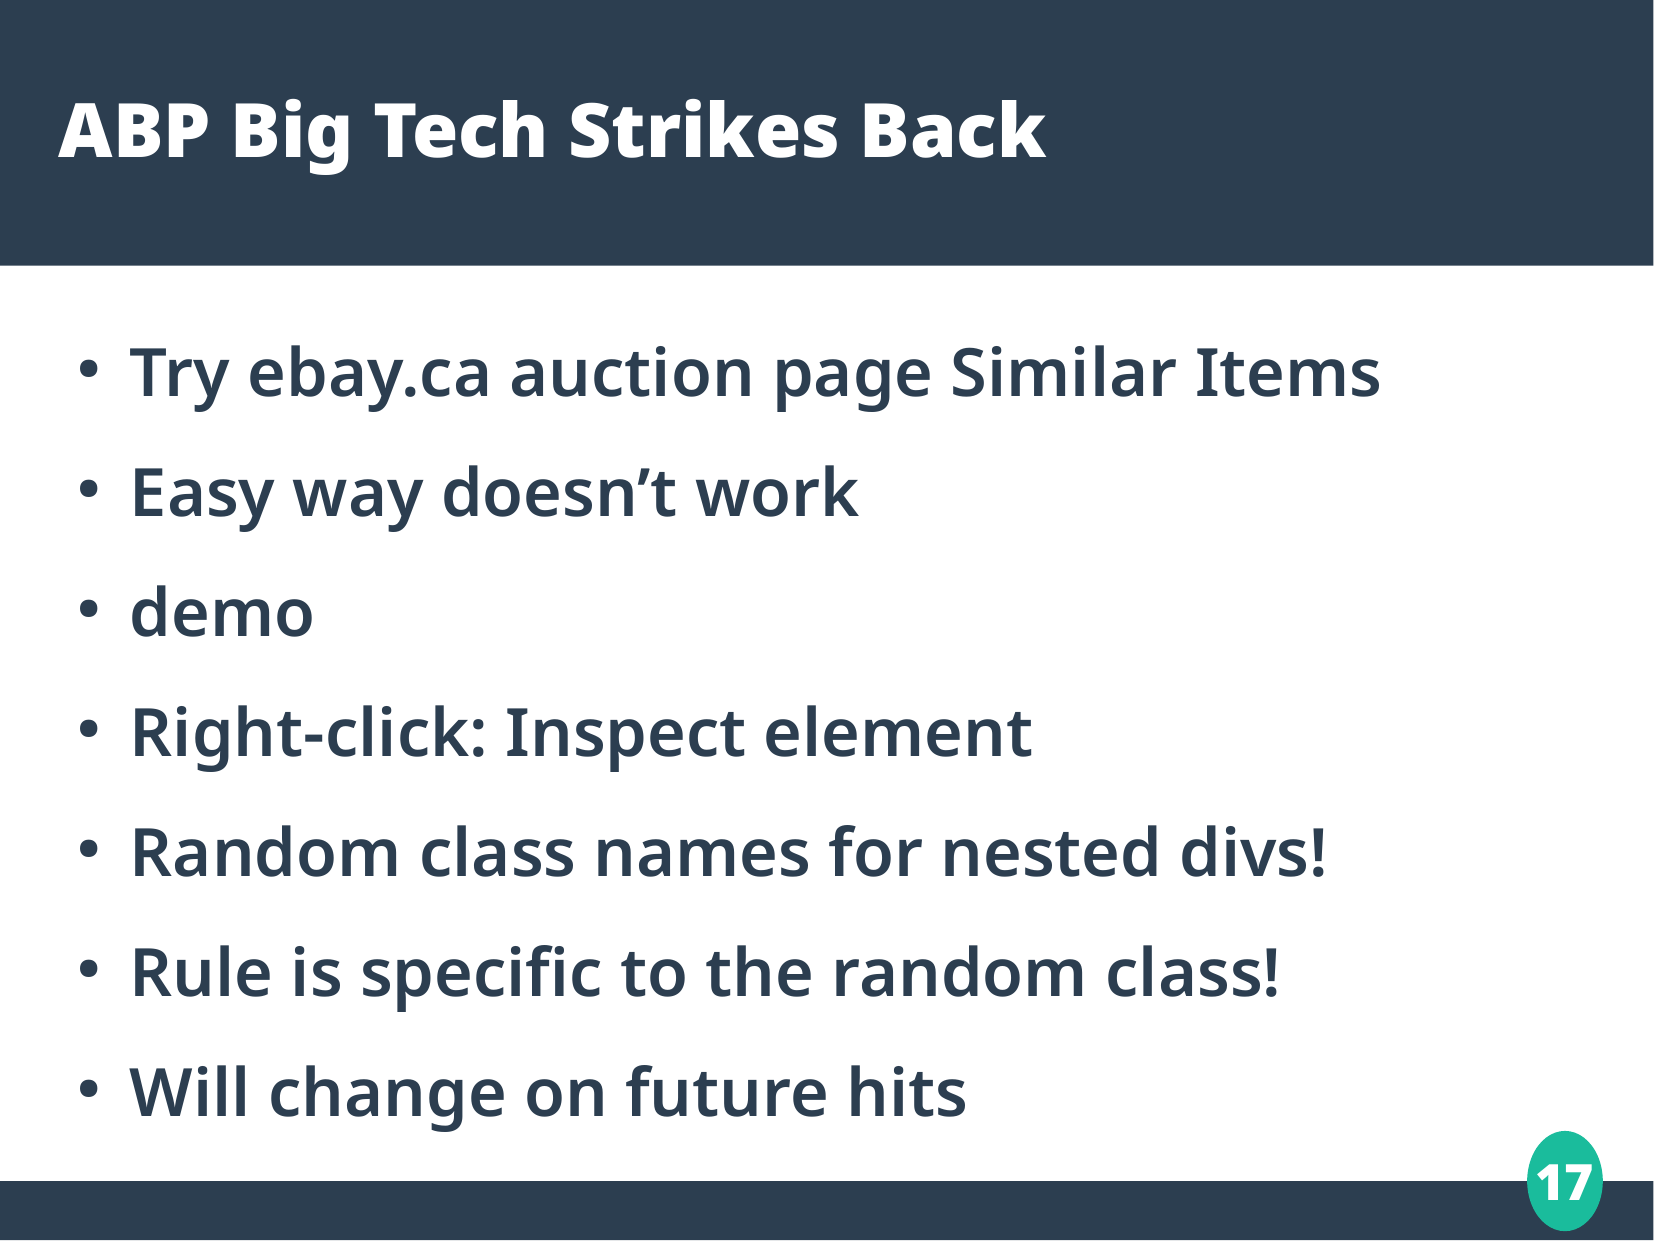

# ABP Big Tech Strikes Back
Try ebay.ca auction page Similar Items
Easy way doesn’t work
demo
Right-click: Inspect element
Random class names for nested divs!
Rule is specific to the random class!
Will change on future hits